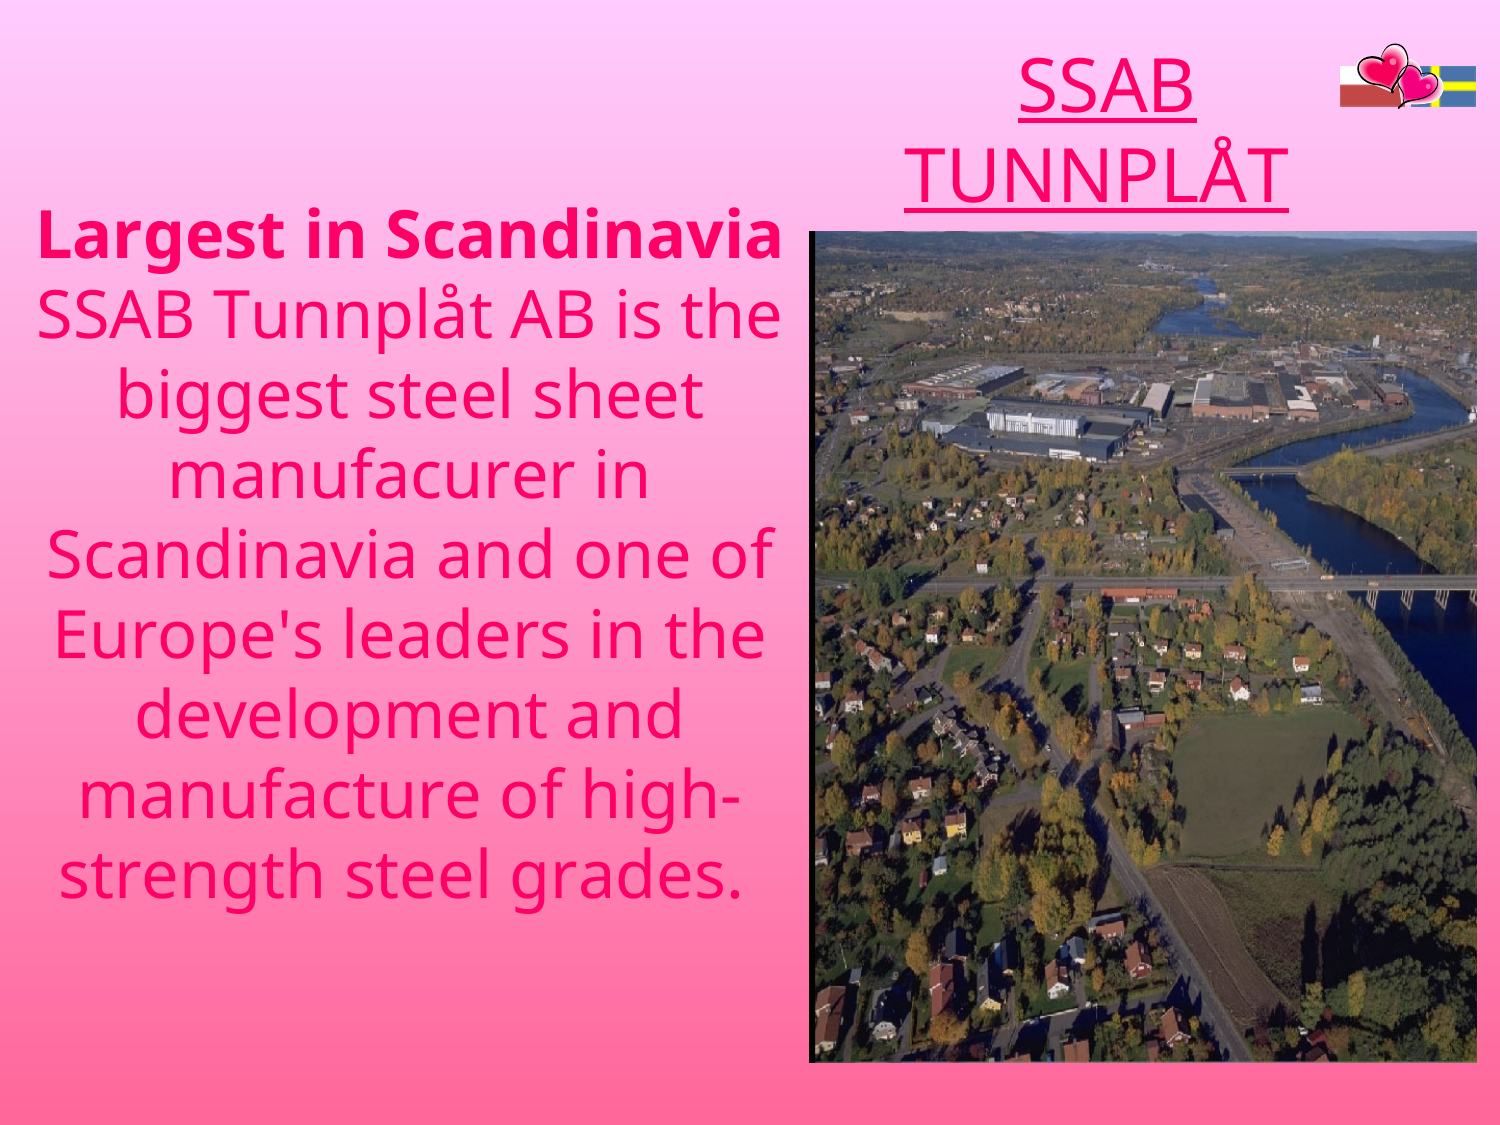

SSAB TUNNPLÅT
Largest in Scandinavia
SSAB Tunnplåt AB is the biggest steel sheet manufacurer in Scandinavia and one of Europe's leaders in the development and manufacture of high-strength steel grades.